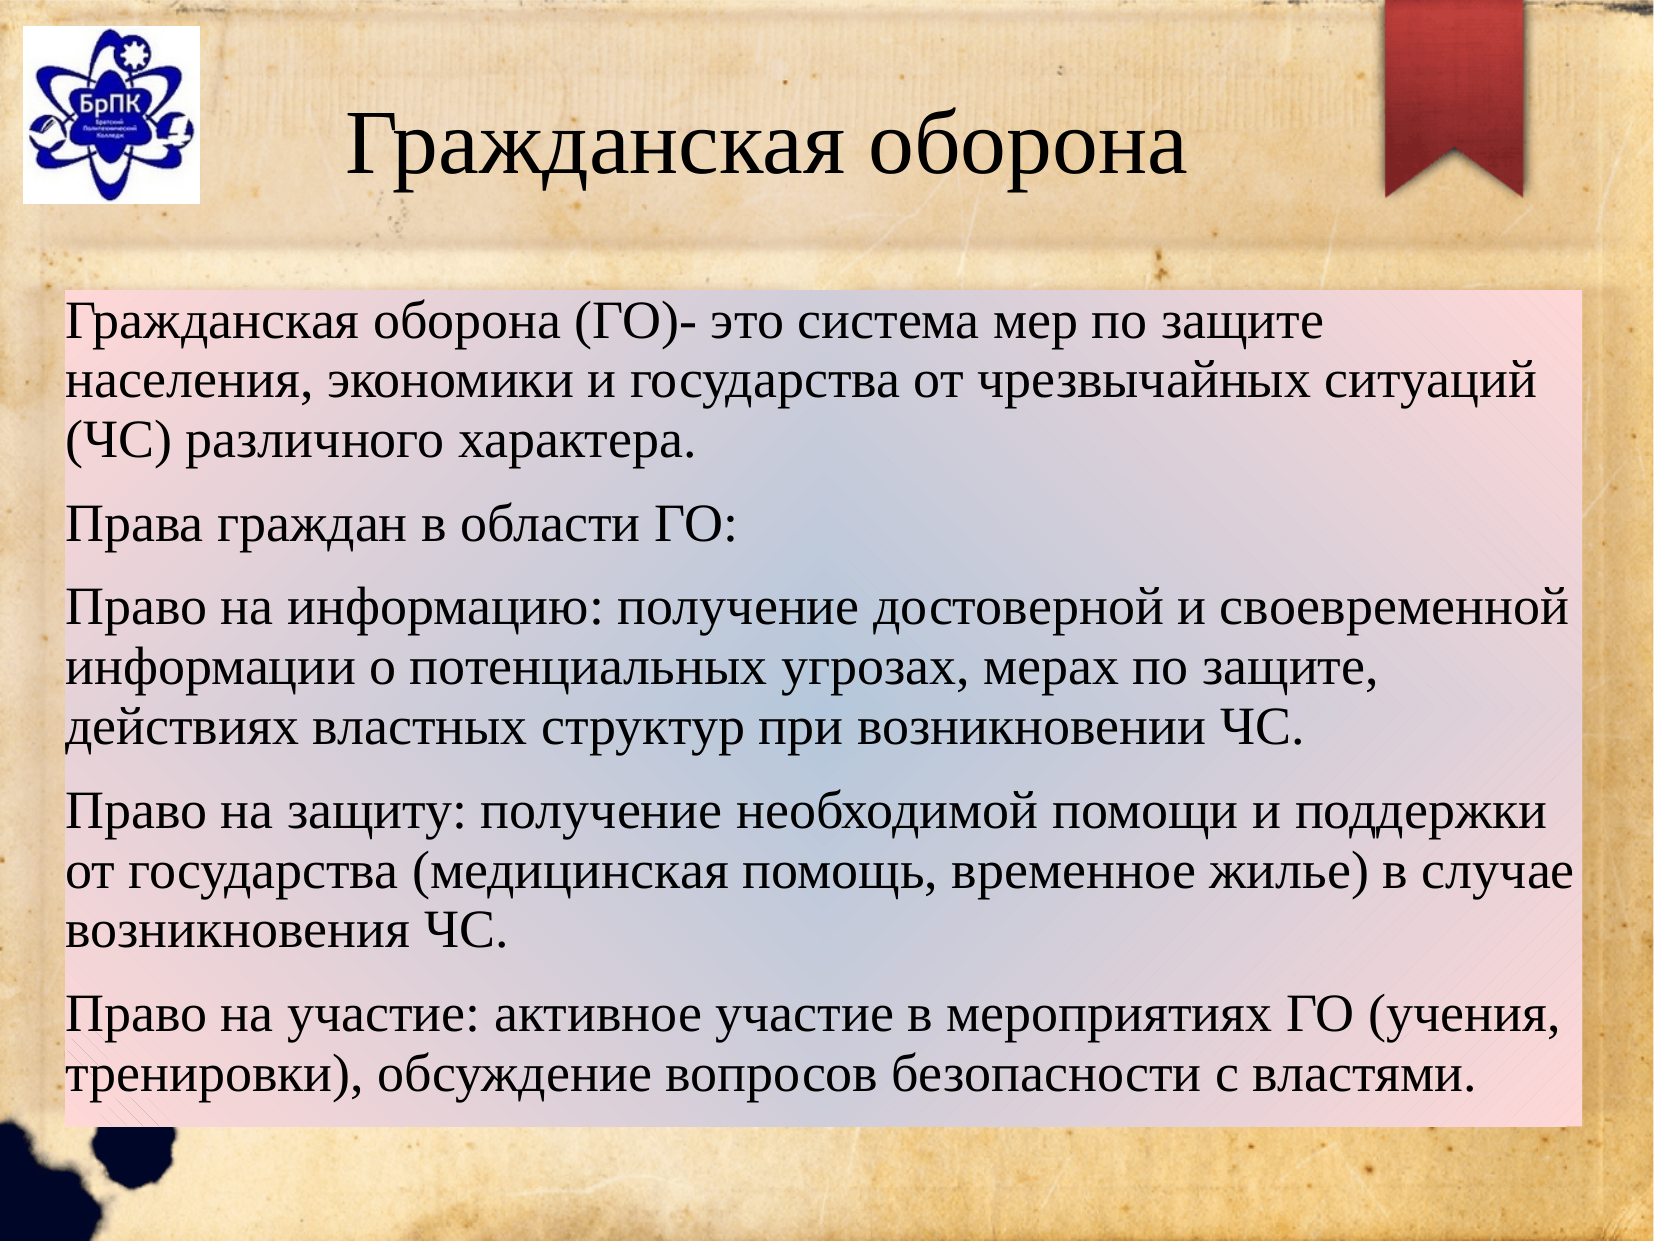

# Гражданская оборона
Гражданская оборона (ГО)- это система мер по защите населения, экономики и государства от чрезвычайных ситуаций (ЧС) различного характера.
Права граждан в области ГО:
Право на информацию: получение достоверной и своевременной информации о потенциальных угрозах, мерах по защите, действиях властных структур при возникновении ЧС.
Право на защиту: получение необходимой помощи и поддержки от государства (медицинская помощь, временное жилье) в случае возникновения ЧС.
Право на участие: активное участие в мероприятиях ГО (учения, тренировки), обсуждение вопросов безопасности с властями.